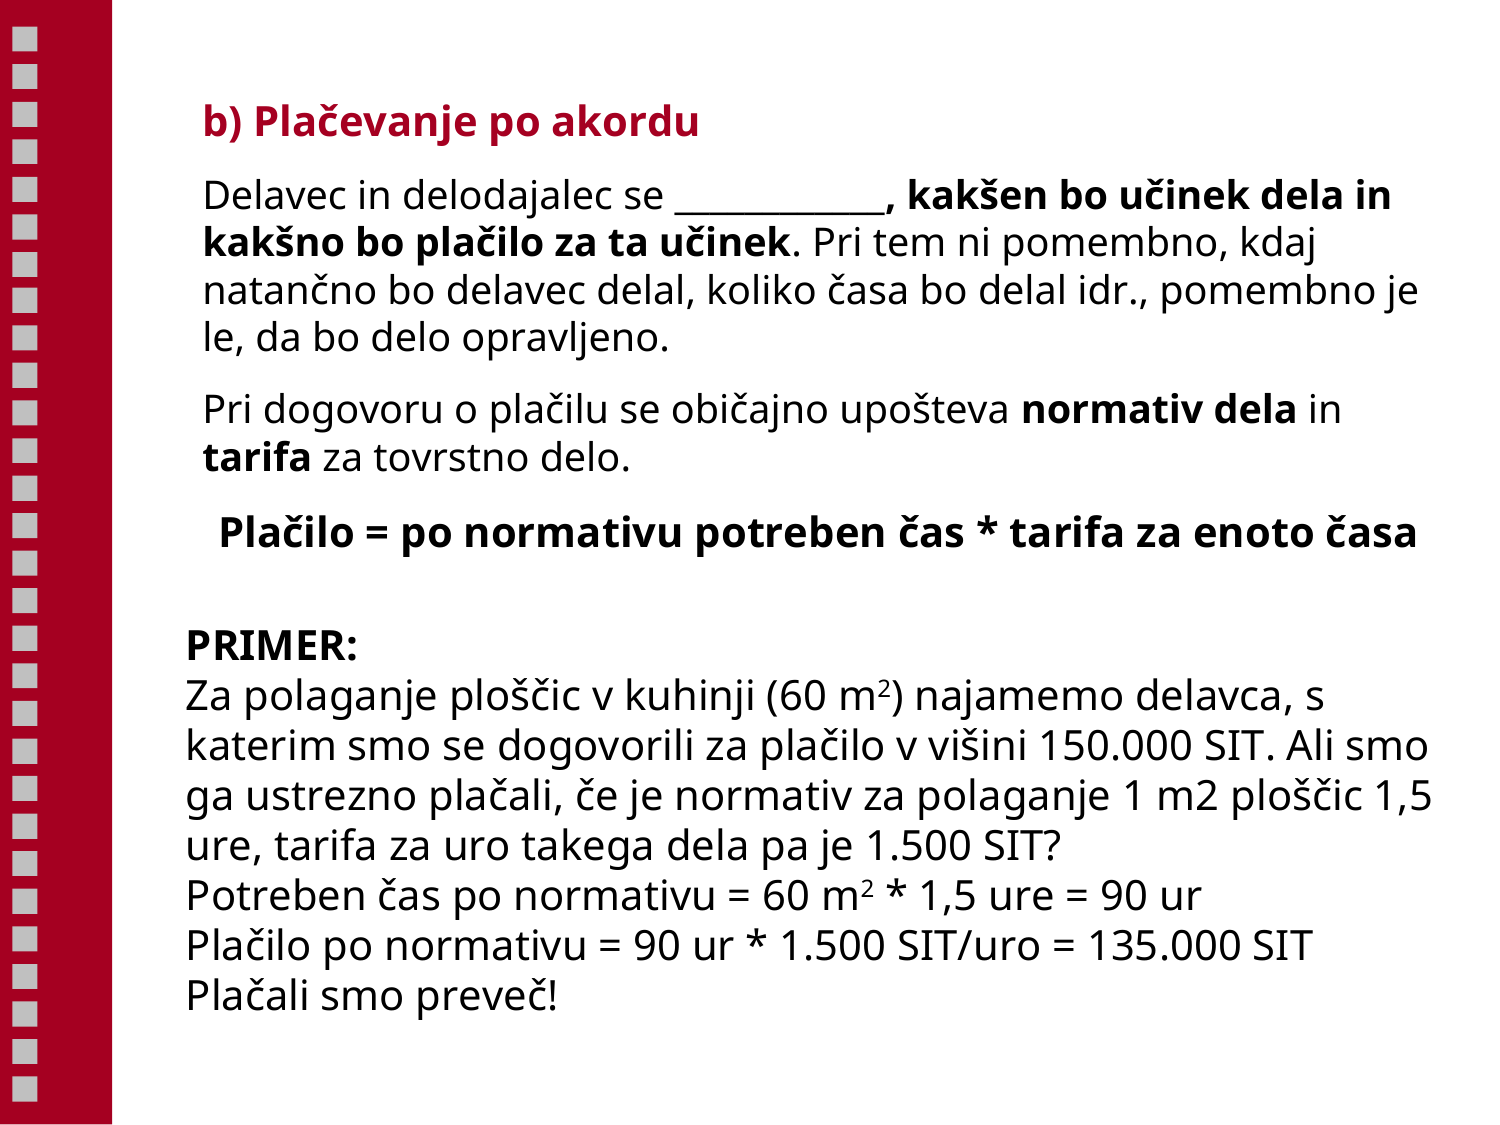

b) Plačevanje po akordu
Delavec in delodajalec se ____________, kakšen bo učinek dela in kakšno bo plačilo za ta učinek. Pri tem ni pomembno, kdaj natančno bo delavec delal, koliko časa bo delal idr., pomembno je le, da bo delo opravljeno.
Pri dogovoru o plačilu se običajno upošteva normativ dela in tarifa za tovrstno delo.
Plačilo = po normativu potreben čas * tarifa za enoto časa
PRIMER:
Za polaganje ploščic v kuhinji (60 m2) najamemo delavca, s katerim smo se dogovorili za plačilo v višini 150.000 SIT. Ali smo ga ustrezno plačali, če je normativ za polaganje 1 m2 ploščic 1,5 ure, tarifa za uro takega dela pa je 1.500 SIT?
Potreben čas po normativu = 60 m2 * 1,5 ure = 90 ur
Plačilo po normativu = 90 ur * 1.500 SIT/uro = 135.000 SIT
Plačali smo preveč!